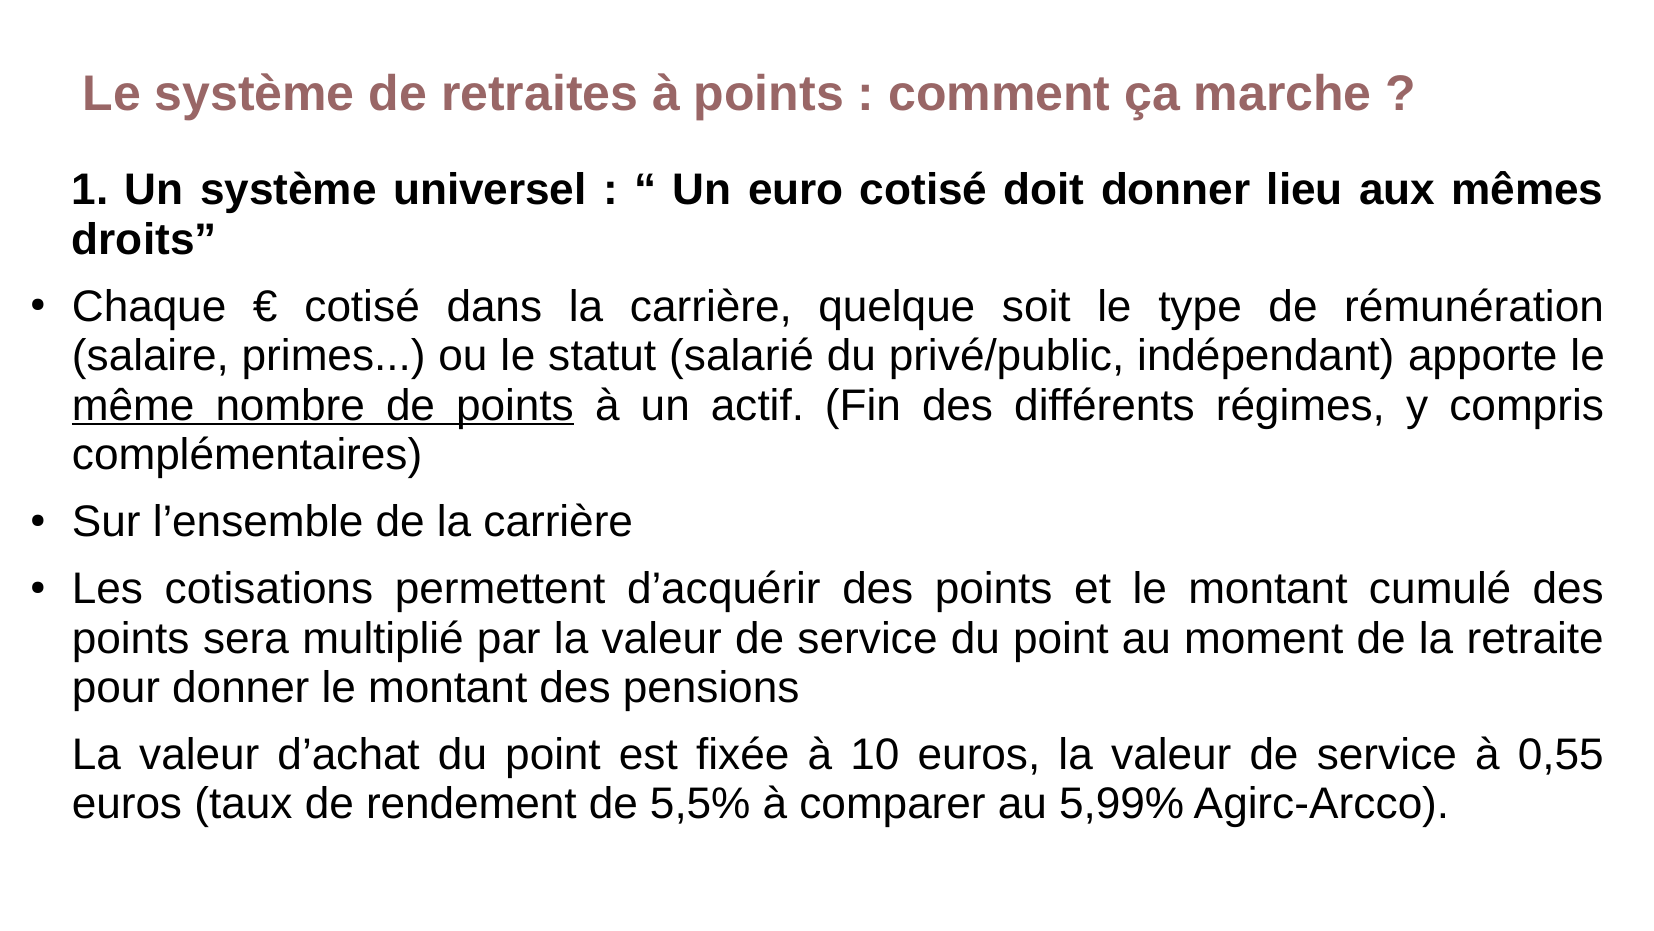

# Le système de retraites à points : comment ça marche ?
1. Un système universel : “ Un euro cotisé doit donner lieu aux mêmes droits”
Chaque € cotisé dans la carrière, quelque soit le type de rémunération (salaire, primes...) ou le statut (salarié du privé/public, indépendant) apporte le même nombre de points à un actif. (Fin des différents régimes, y compris complémentaires)
Sur l’ensemble de la carrière
Les cotisations permettent d’acquérir des points et le montant cumulé des points sera multiplié par la valeur de service du point au moment de la retraite pour donner le montant des pensions
La valeur d’achat du point est fixée à 10 euros, la valeur de service à 0,55 euros (taux de rendement de 5,5% à comparer au 5,99% Agirc-Arcco).